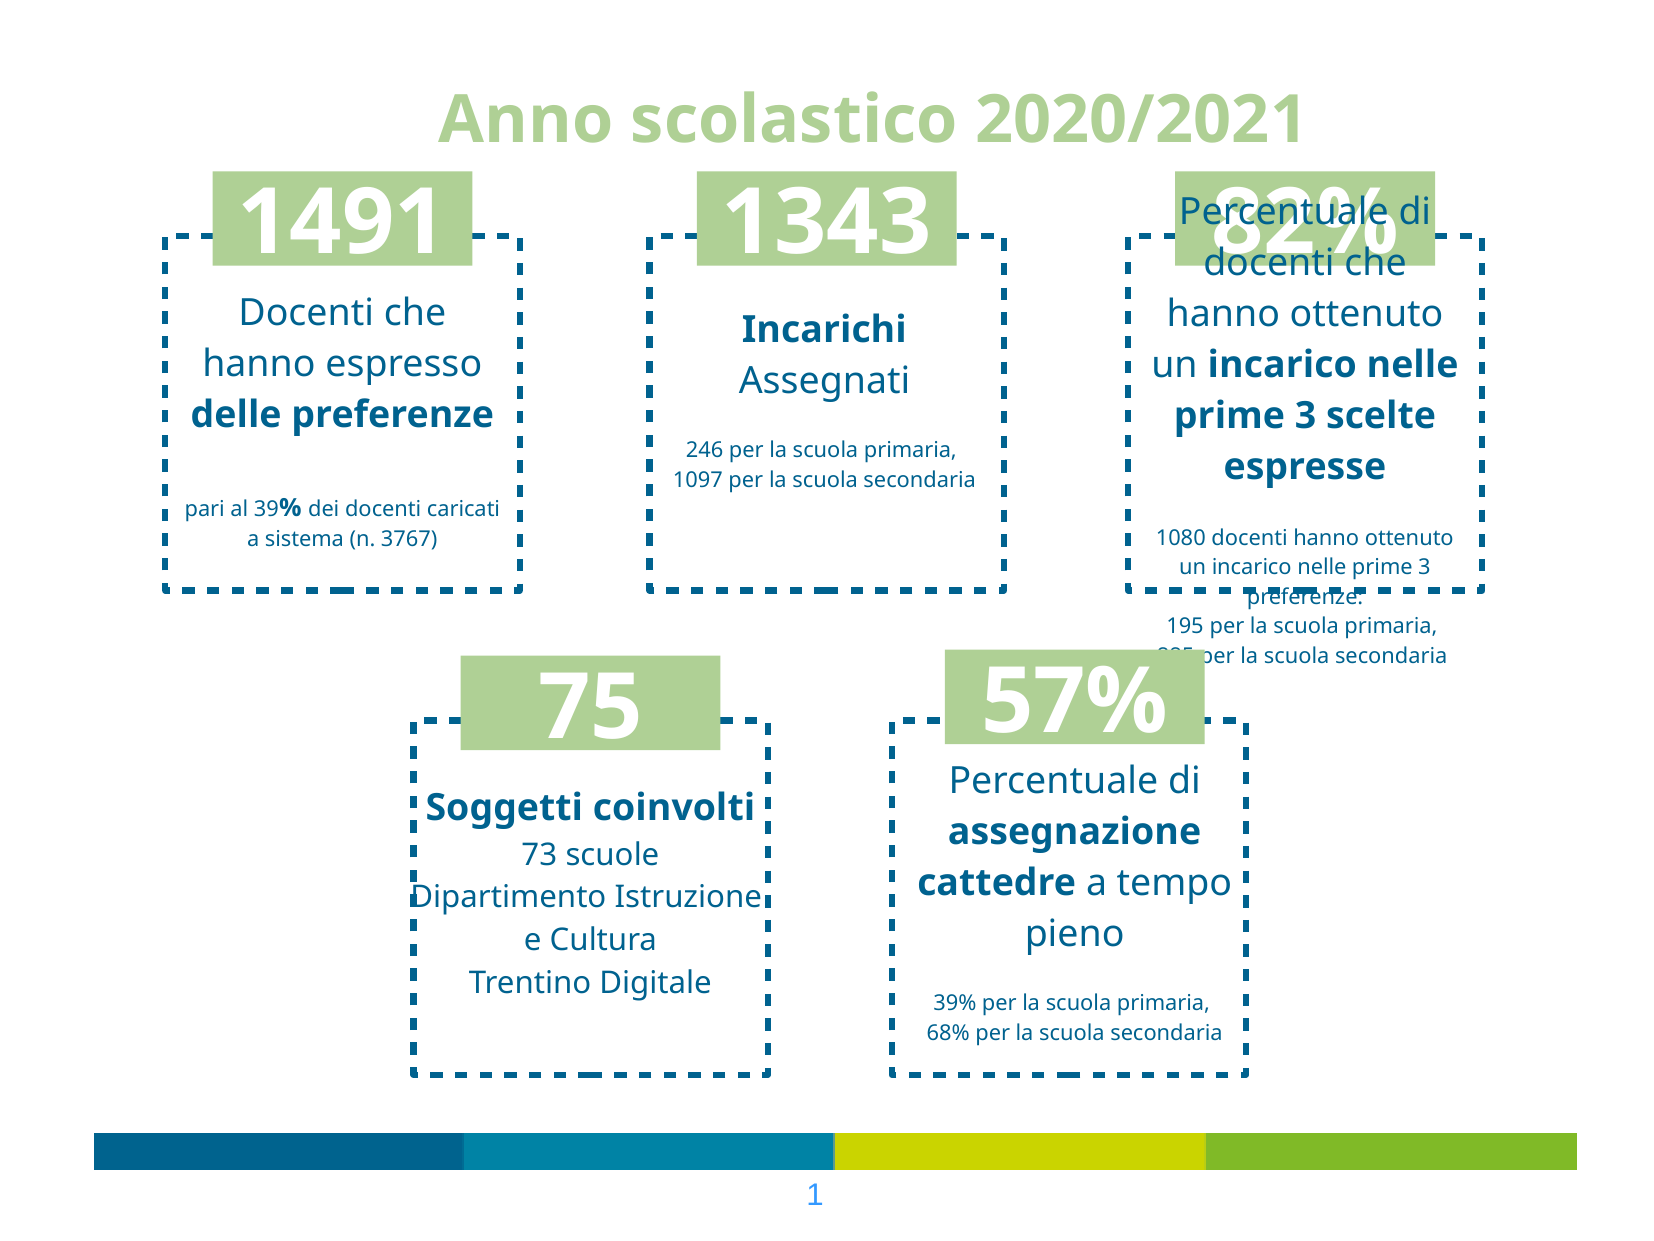

Anno scolastico 2020/2021
1491
1343
82%
Percentuale di docenti che hanno ottenuto un incarico nelle prime 3 scelte espresse
1080 docenti hanno ottenuto un incarico nelle prime 3 preferenze:
195 per la scuola primaria,
885 per la scuola secondaria
Incarichi
Assegnati
246 per la scuola primaria,
1097 per la scuola secondaria
Docenti che hanno espresso delle preferenze
pari al 39% dei docenti caricati a sistema (n. 3767)
57%
75
Soggetti coinvolti
73 scuole
Dipartimento Istruzione
e Cultura
Trentino Digitale
Percentuale di assegnazione cattedre a tempo pieno
39% per la scuola primaria,
68% per la scuola secondaria
1